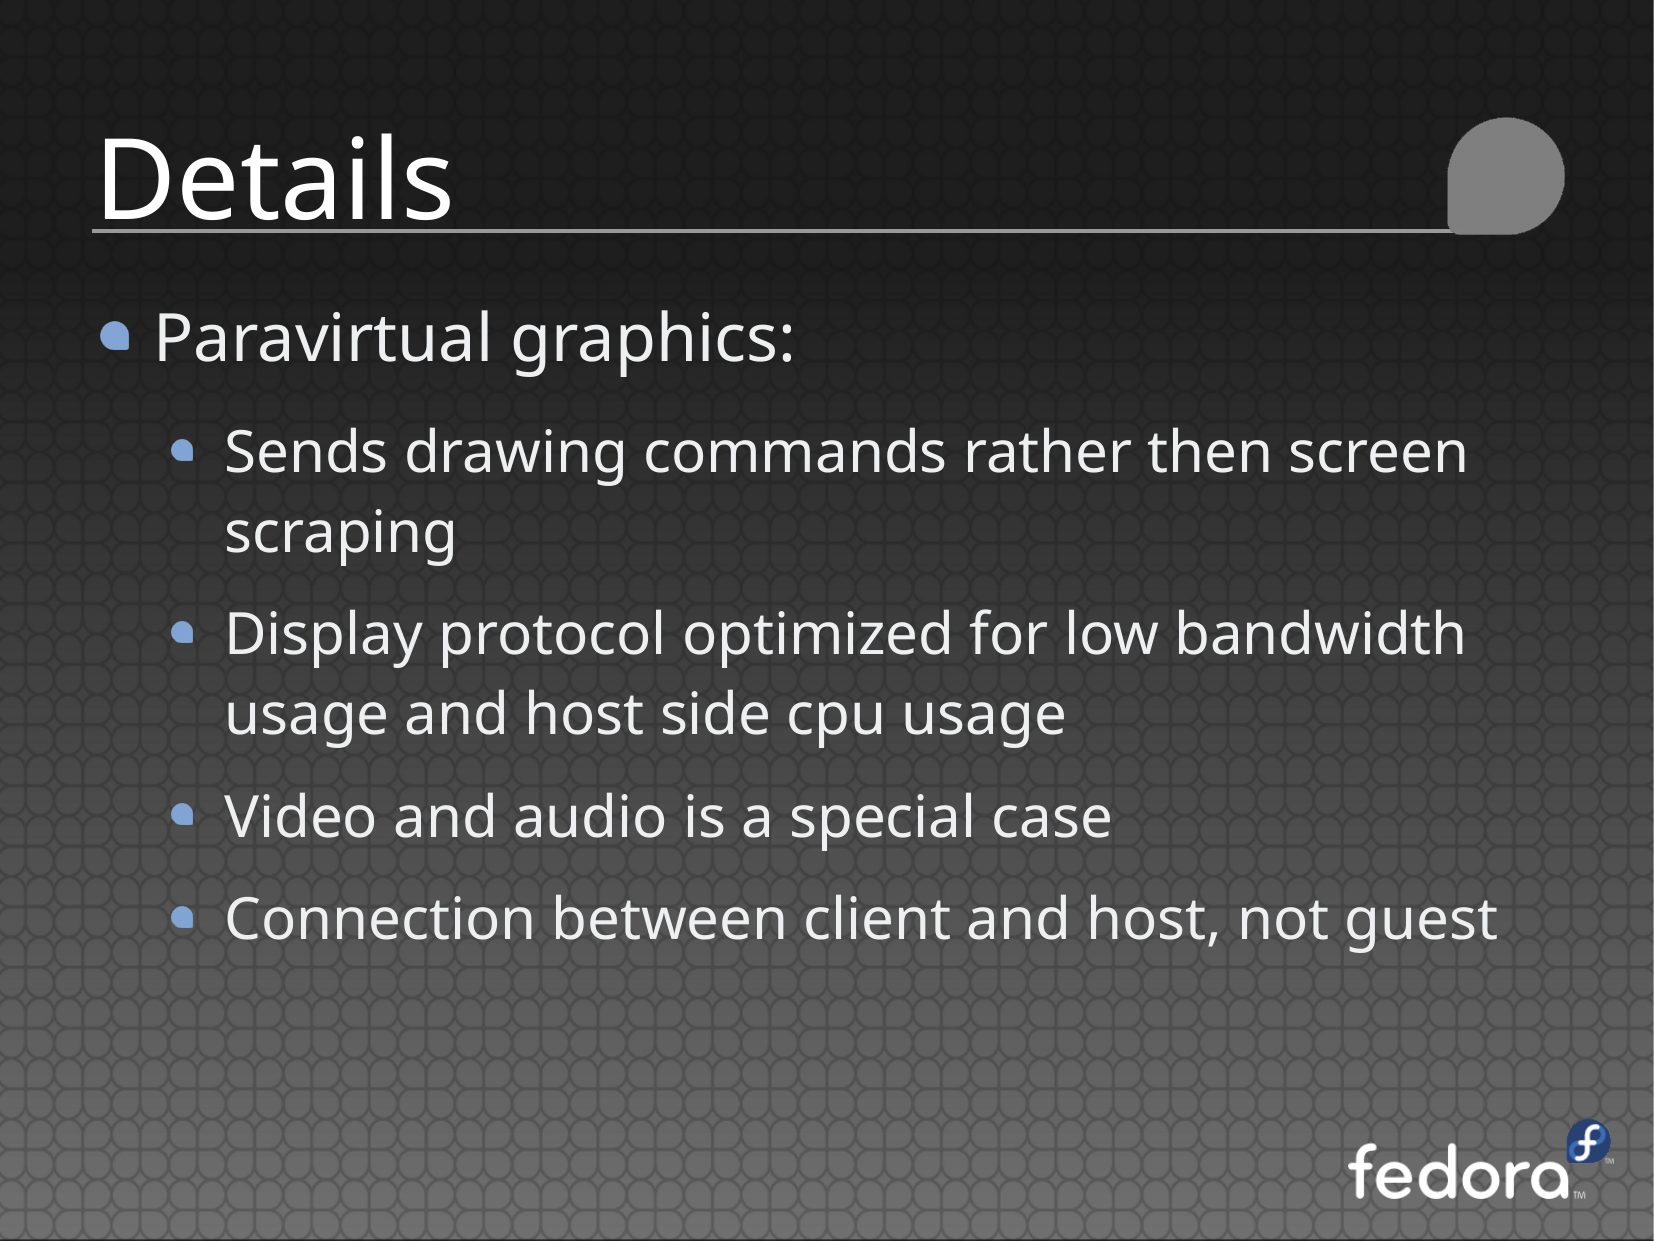

Details
# Paravirtual graphics:
Sends drawing commands rather then screen scraping
Display protocol optimized for low bandwidth usage and host side cpu usage
Video and audio is a special case
Connection between client and host, not guest